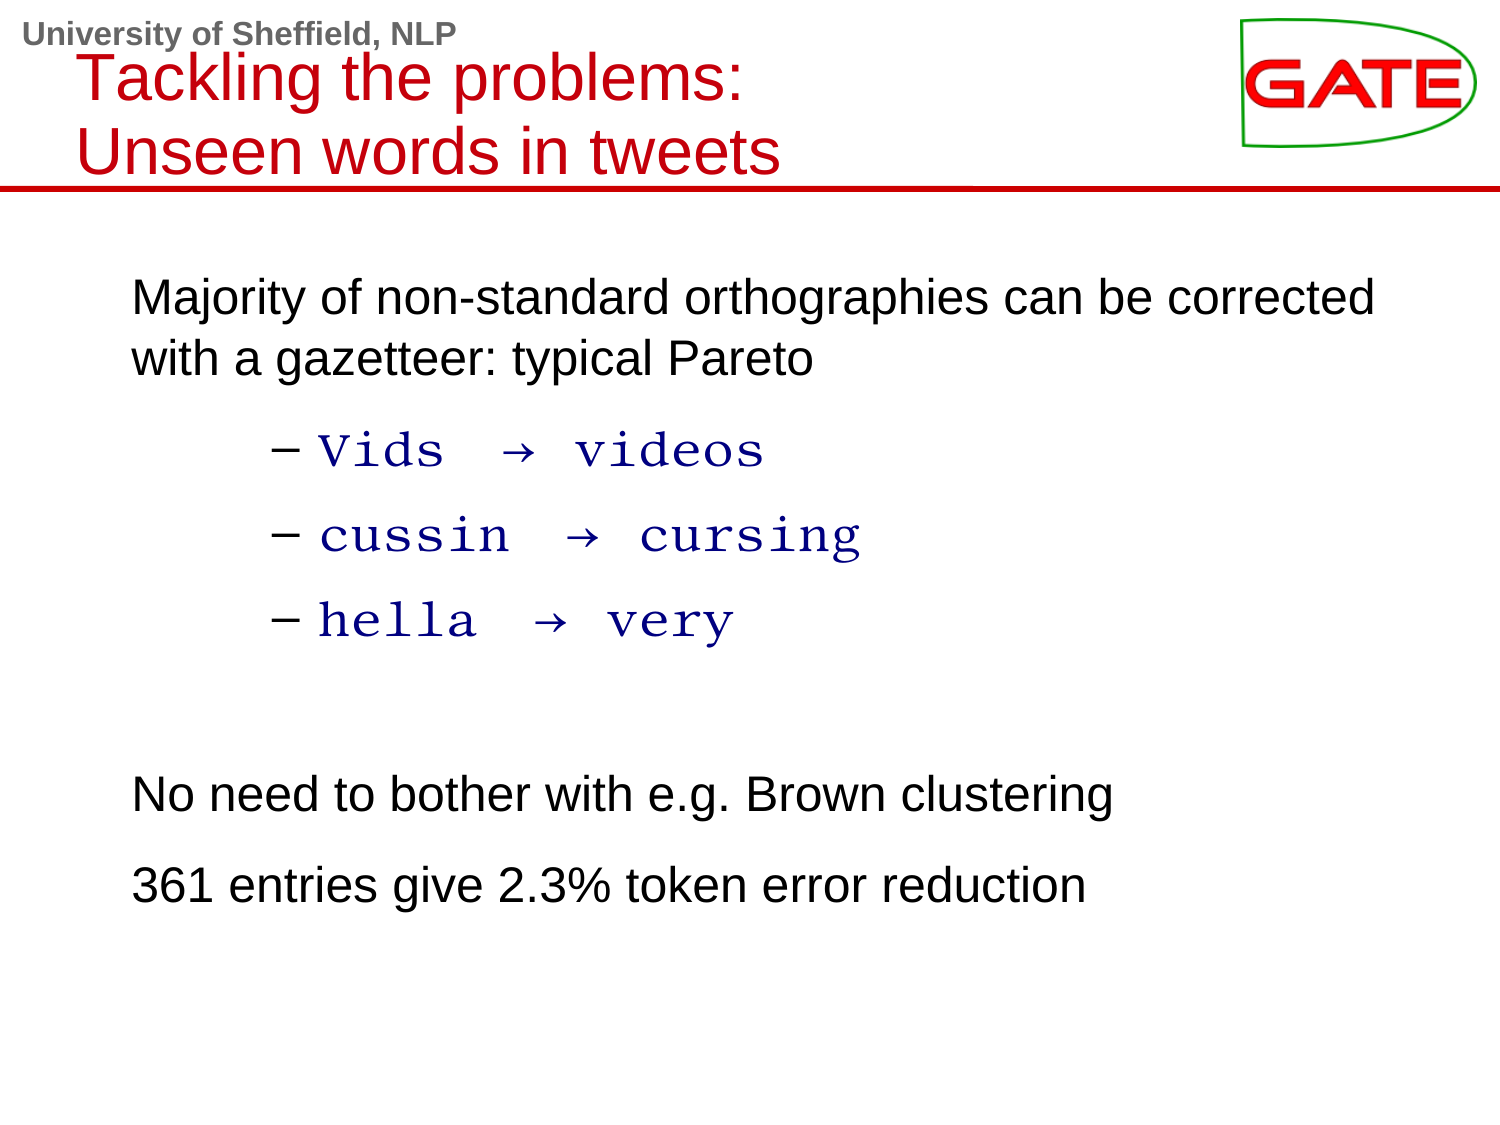

# Tackling the problems: Unseen words in tweets
Majority of non-standard orthographies can be corrected with a gazetteer: typical Pareto
Vids → videos
cussin → cursing
hella → very
No need to bother with e.g. Brown clustering
361 entries give 2.3% token error reduction